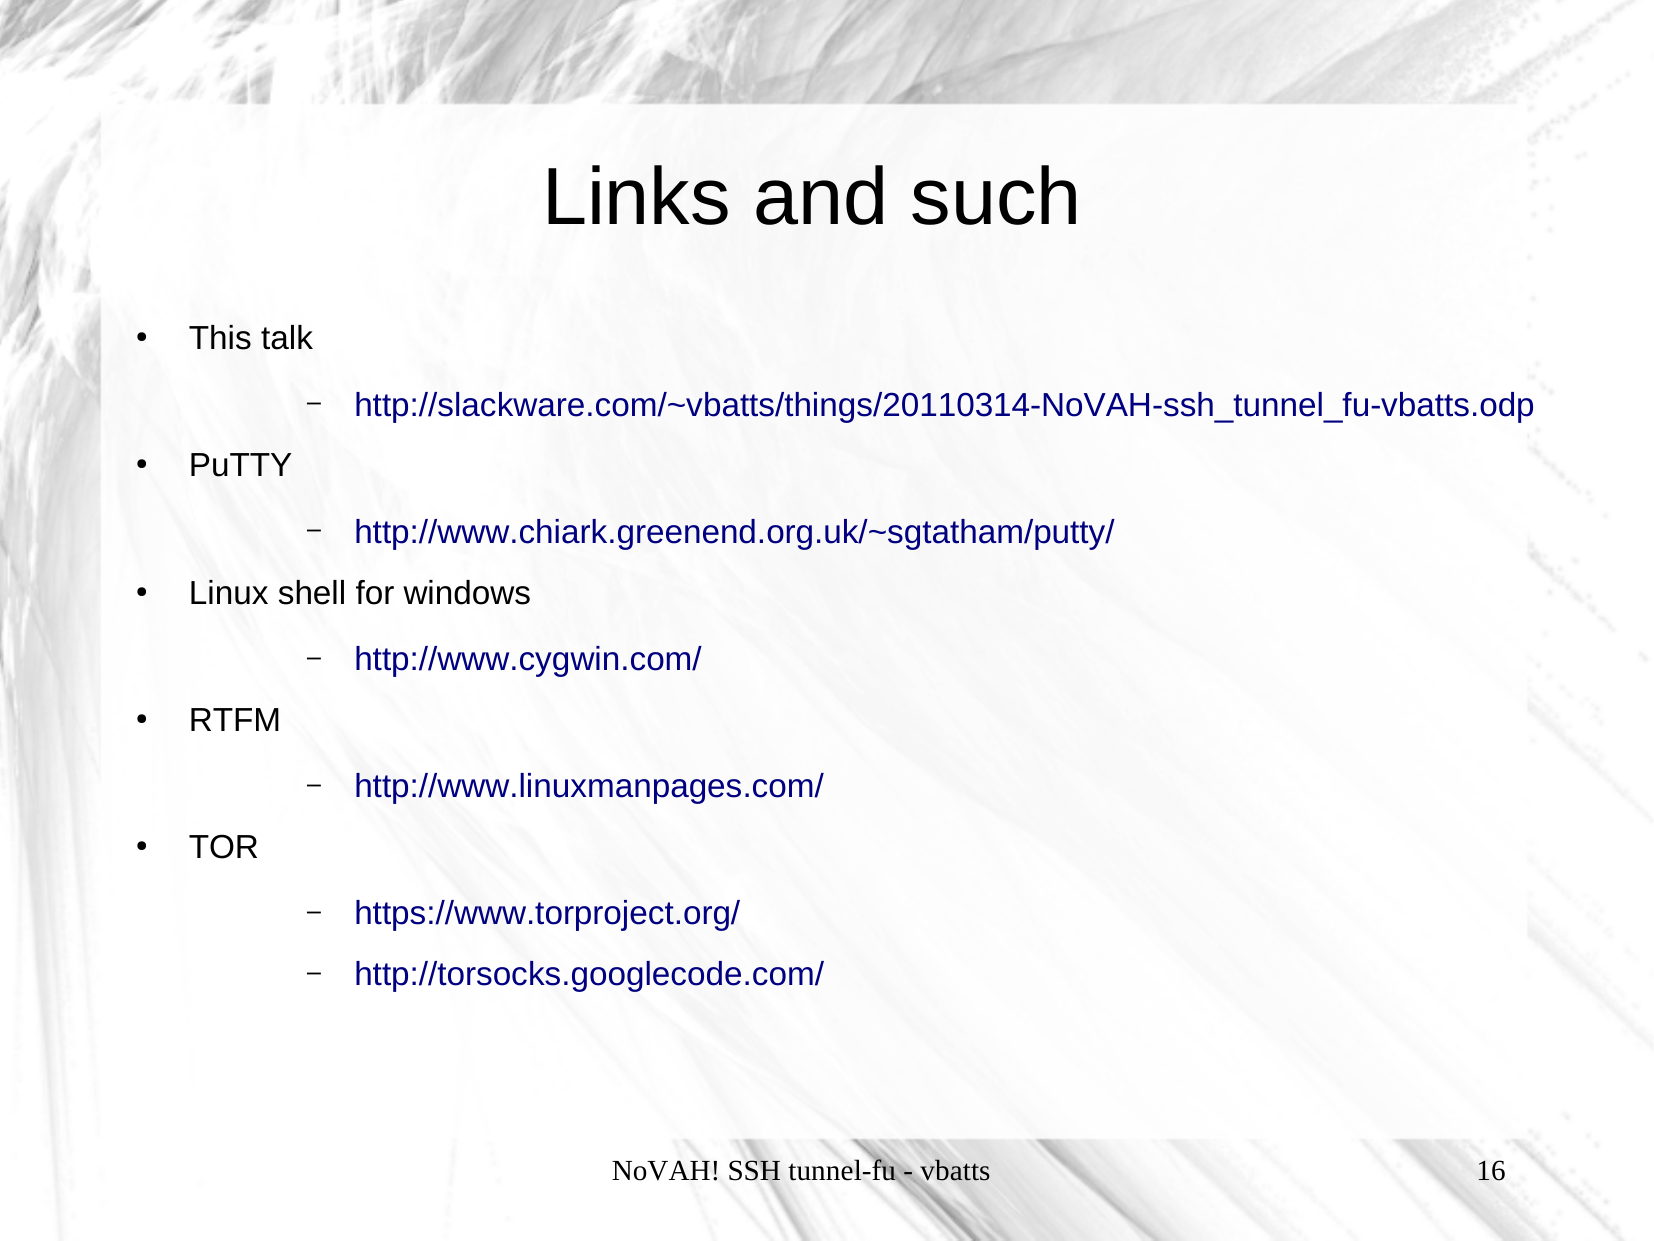

# Links and such
This talk
http://slackware.com/~vbatts/things/20110314-NoVAH-ssh_tunnel_fu-vbatts.odp
PuTTY
http://www.chiark.greenend.org.uk/~sgtatham/putty/
Linux shell for windows
http://www.cygwin.com/
RTFM
http://www.linuxmanpages.com/
TOR
https://www.torproject.org/
http://torsocks.googlecode.com/
NoVAH! SSH tunnel-fu - vbatts
16